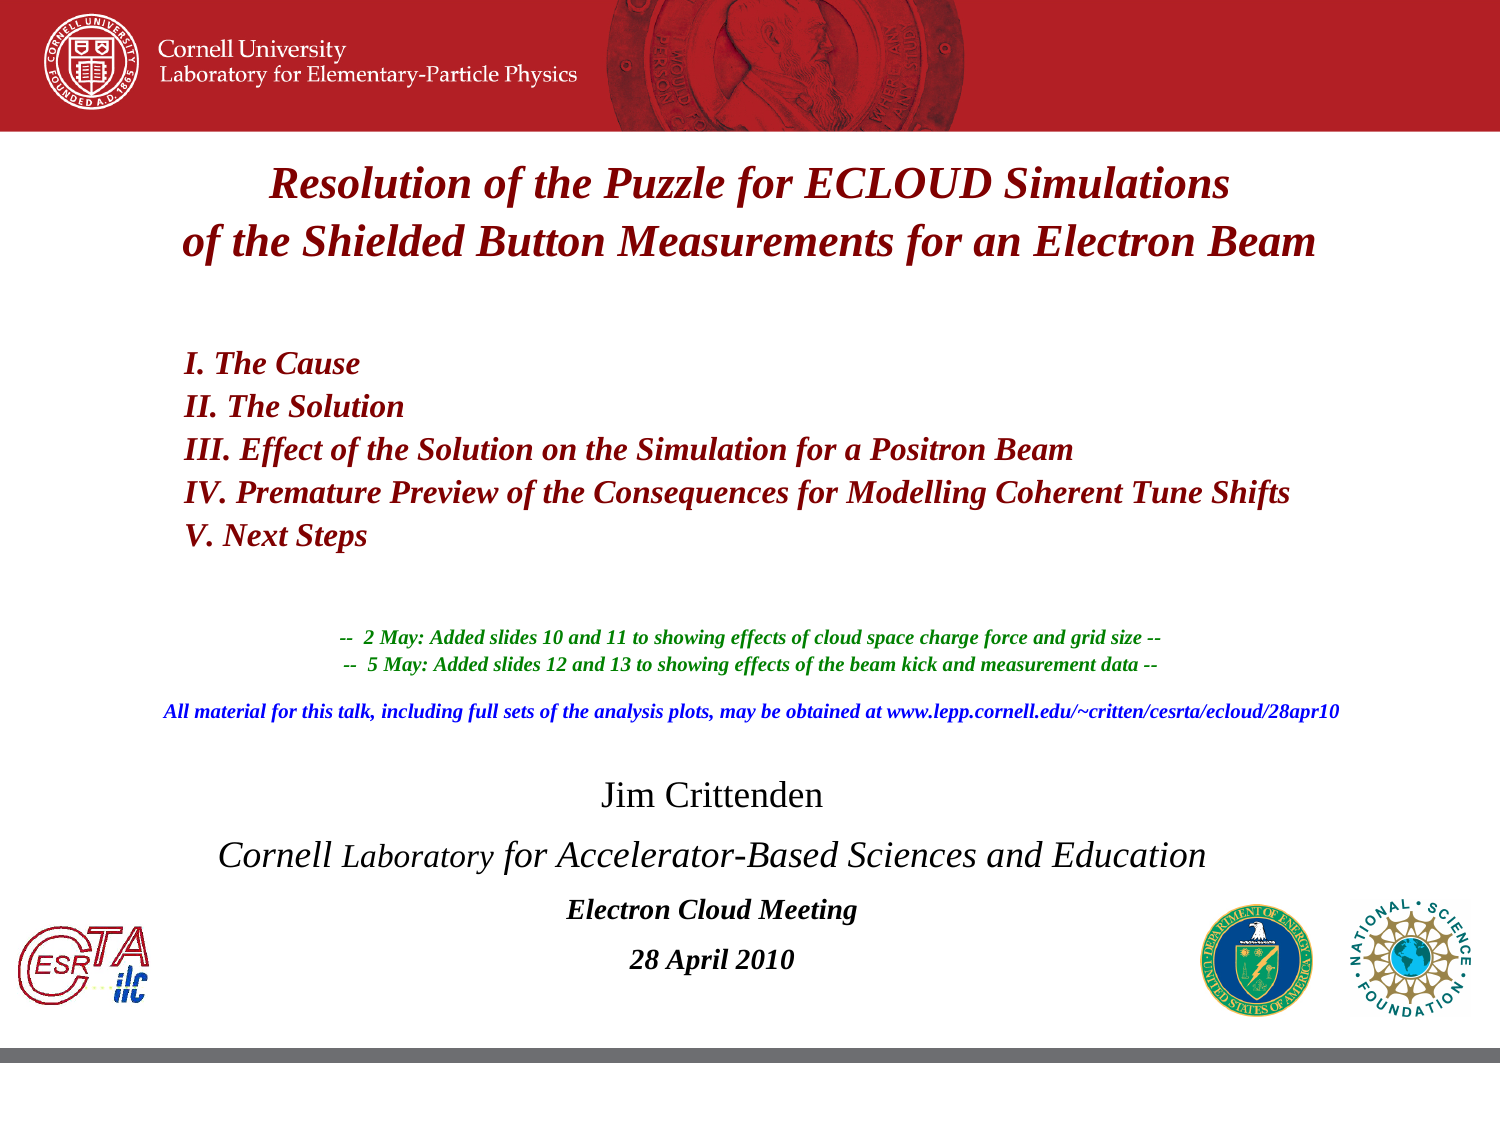

# Resolution of the Puzzle for ECLOUD Simulations of the Shielded Button Measurements for an Electron Beam
I. The Cause
II. The Solution
III. Effect of the Solution on the Simulation for a Positron Beam
IV. Premature Preview of the Consequences for Modelling Coherent Tune Shifts
V. Next Steps
-- 2 May: Added slides 10 and 11 to showing effects of cloud space charge force and grid size --
-- 5 May: Added slides 12 and 13 to showing effects of the beam kick and measurement data --
 All material for this talk, including full sets of the analysis plots, may be obtained at www.lepp.cornell.edu/~critten/cesrta/ecloud/28apr10
Jim Crittenden
Cornell Laboratory for Accelerator-Based Sciences and Education
Electron Cloud Meeting
28 April 2010